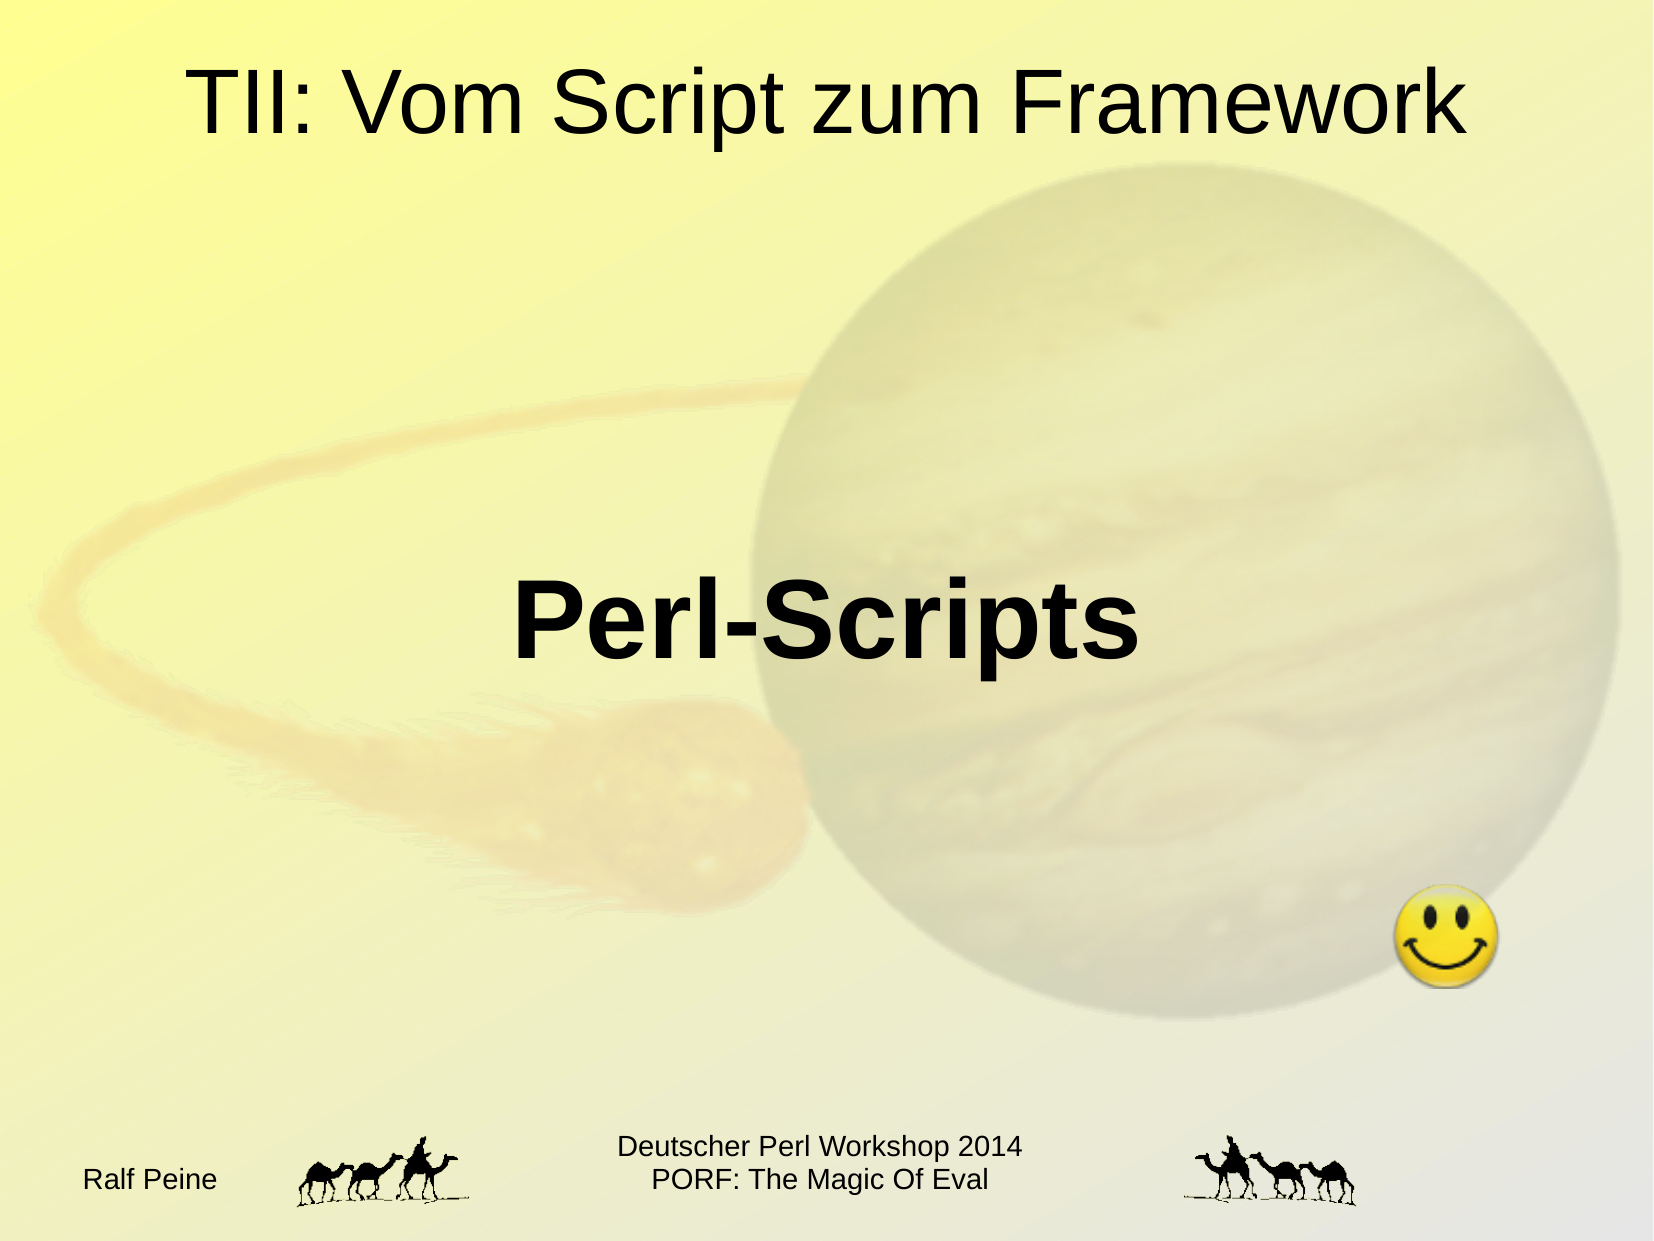

# TII: Vom Script zum Framework
Perl-Scripts